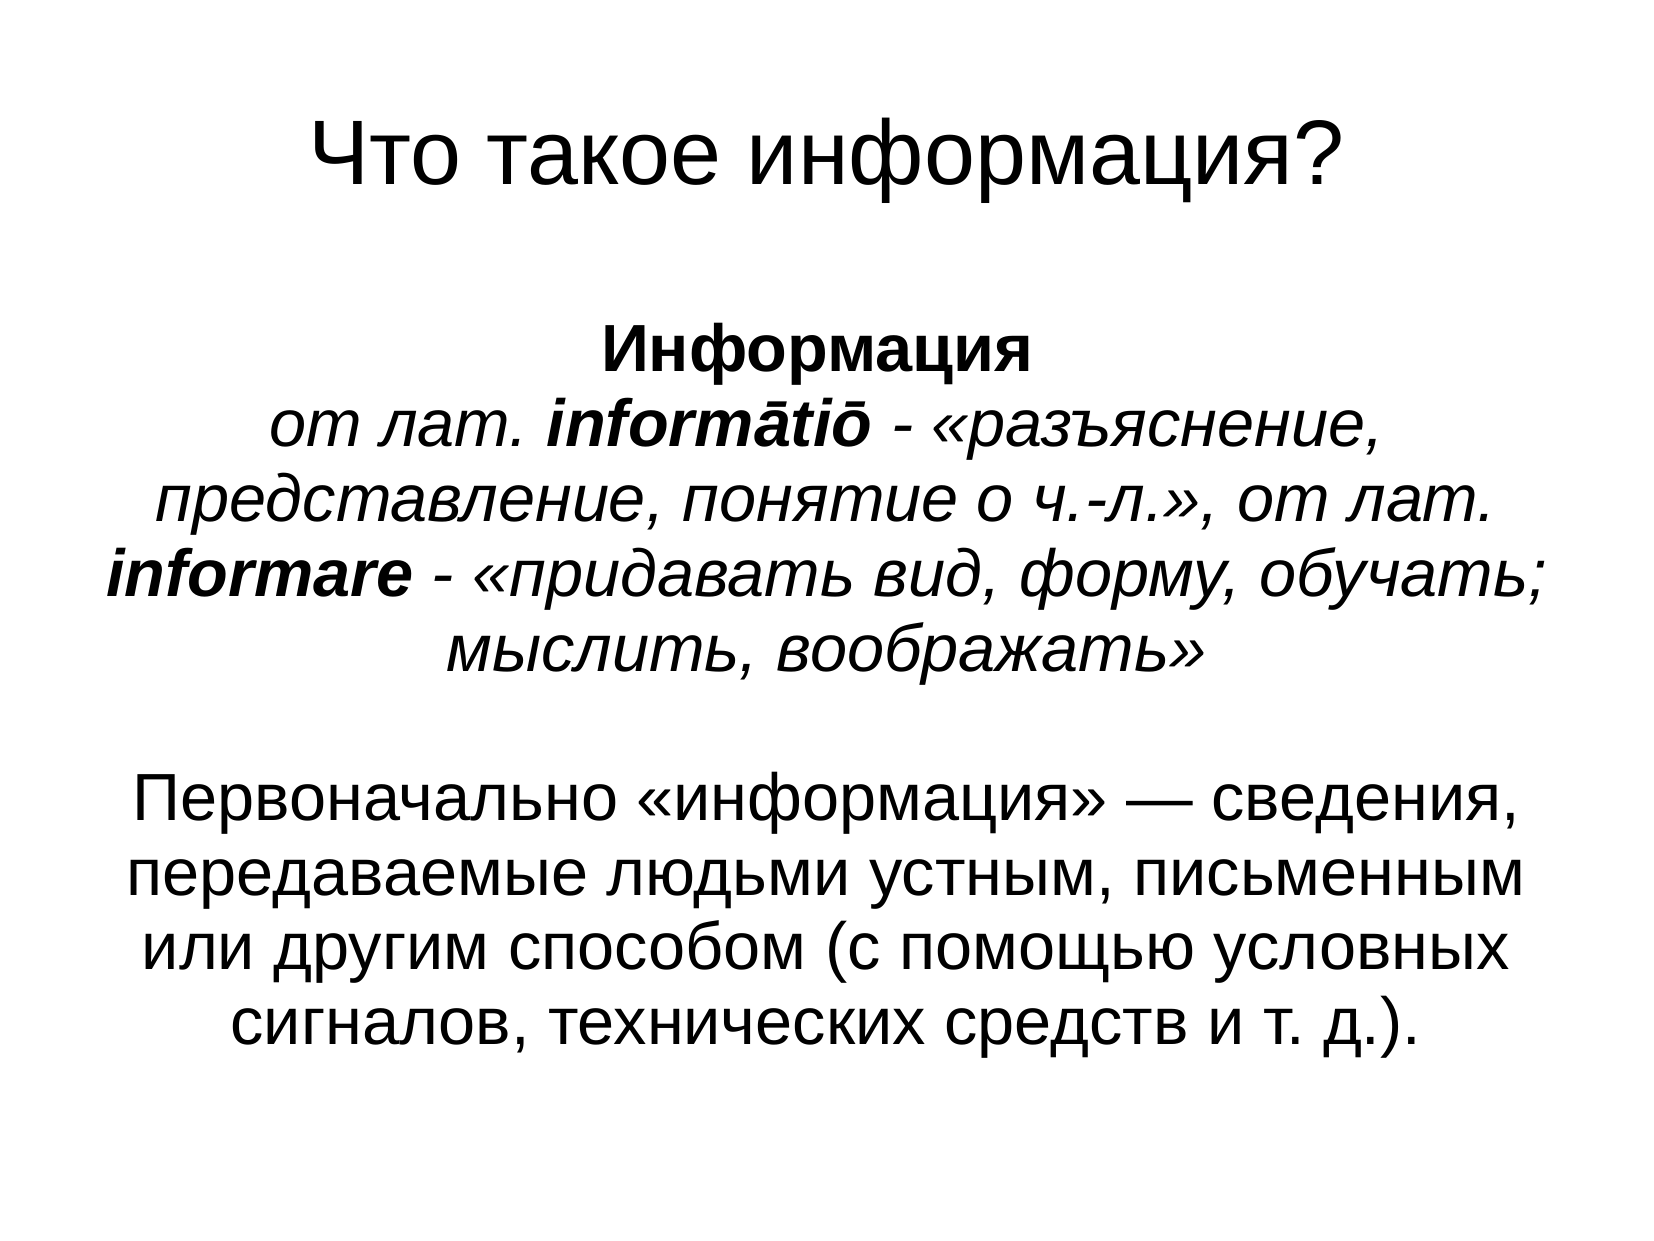

# Что такое информация?
Информация
от лат. informātiō - «разъяснение, представление, понятие о ч.-л.», от лат. informare - «придавать вид, форму, обучать; мыслить, воображать»
Первоначально «информация» — сведения, передаваемые людьми устным, письменным или другим способом (с помощью условных сигналов, технических средств и т. д.).